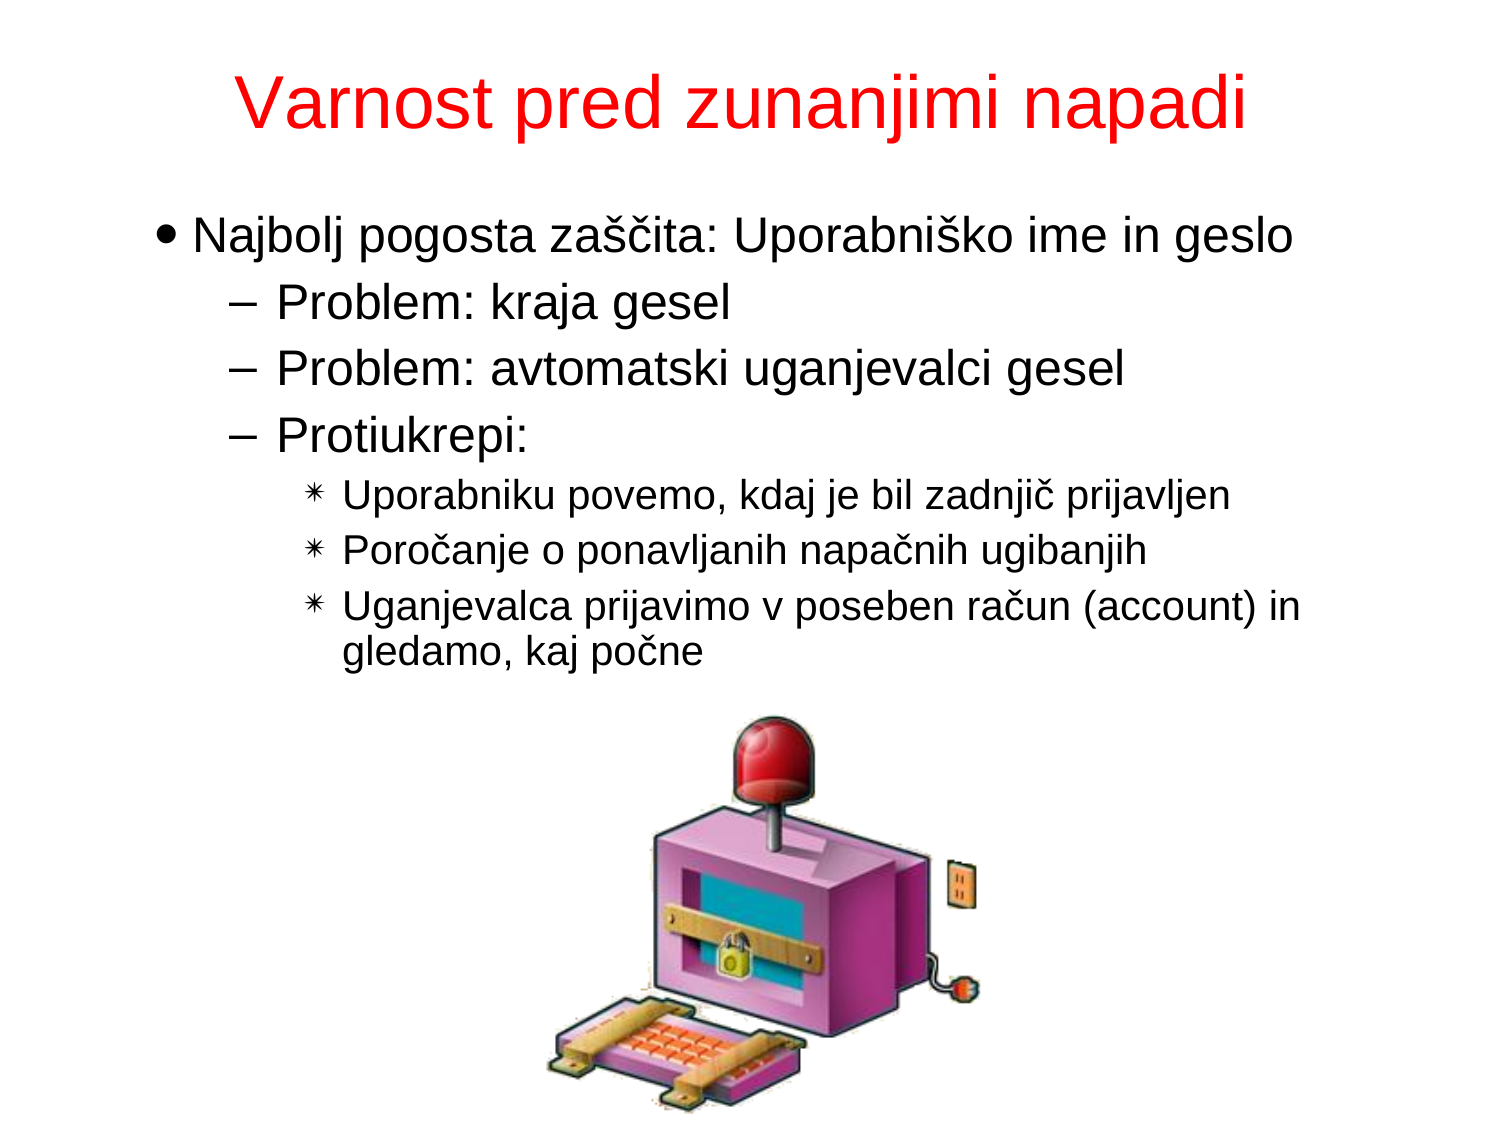

# Varnost pred zunanjimi napadi
Najbolj pogosta zaščita: Uporabniško ime in geslo
Problem: kraja gesel
Problem: avtomatski uganjevalci gesel
Protiukrepi:
Uporabniku povemo, kdaj je bil zadnjič prijavljen
Poročanje o ponavljanih napačnih ugibanjih
Uganjevalca prijavimo v poseben račun (account) in gledamo, kaj počne